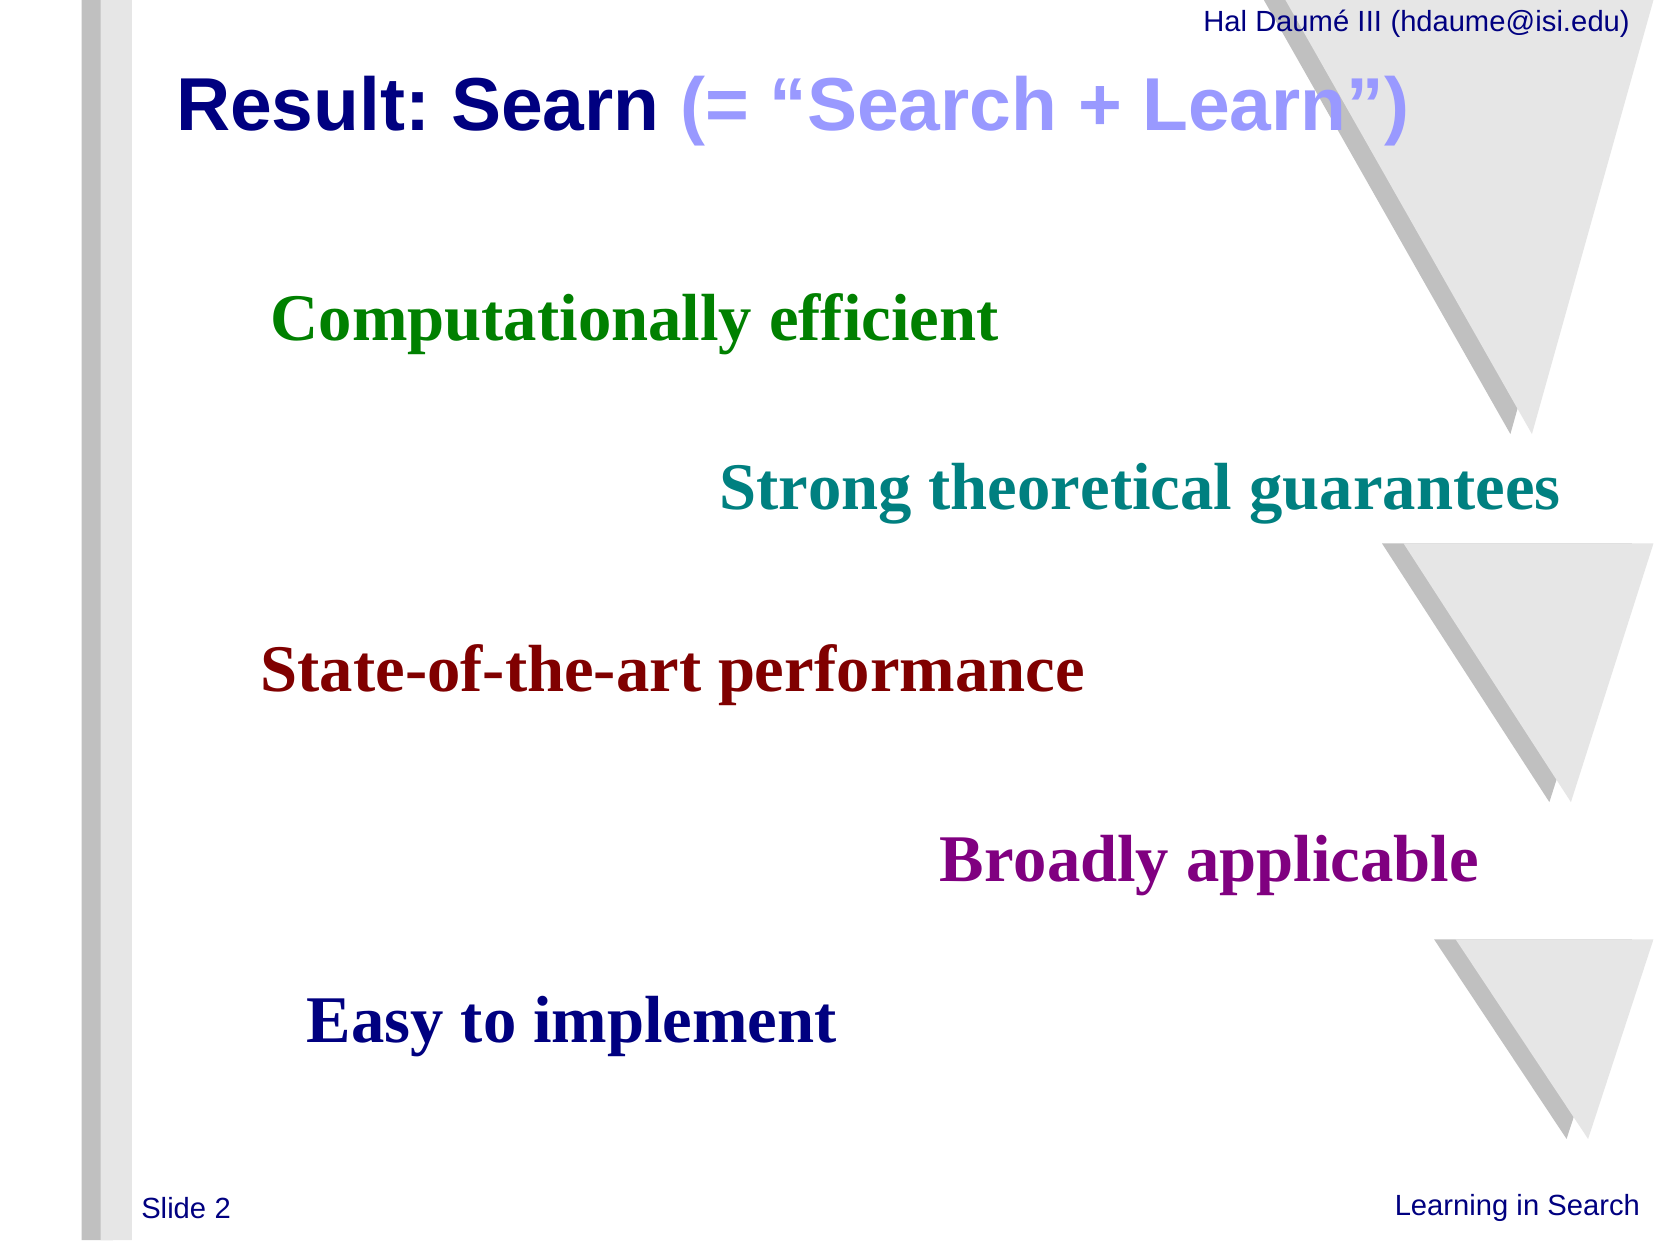

# Result: Searn (= “Search + Learn”)
Computationally efficient
Strong theoretical guarantees
State-of-the-art performance
Broadly applicable
Easy to implement